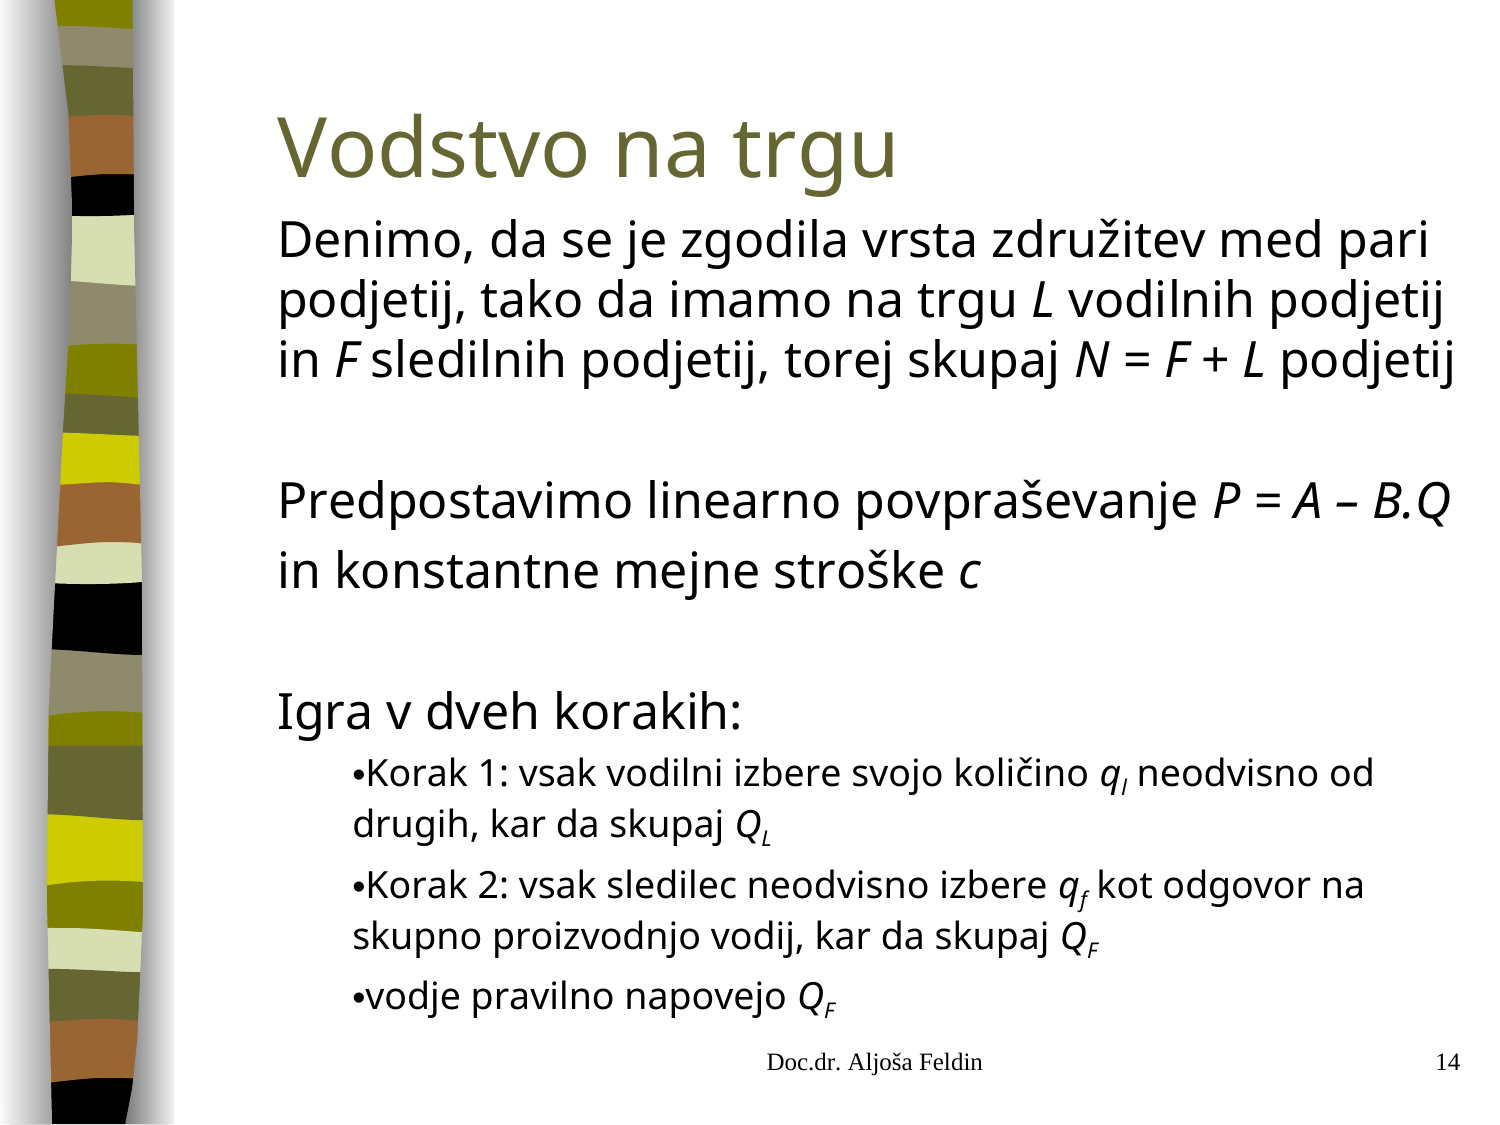

Vodstvo na trgu
Denimo, da se je zgodila vrsta združitev med pari podjetij, tako da imamo na trgu L vodilnih podjetij in F sledilnih podjetij, torej skupaj N = F + L podjetij
Predpostavimo linearno povpraševanje P = A – B.Q
in konstantne mejne stroške c
Igra v dveh korakih:
Korak 1: vsak vodilni izbere svojo količino ql neodvisno od drugih, kar da skupaj QL
Korak 2: vsak sledilec neodvisno izbere qf kot odgovor na skupno proizvodnjo vodij, kar da skupaj QF
vodje pravilno napovejo QF
Doc.dr. Aljoša Feldin